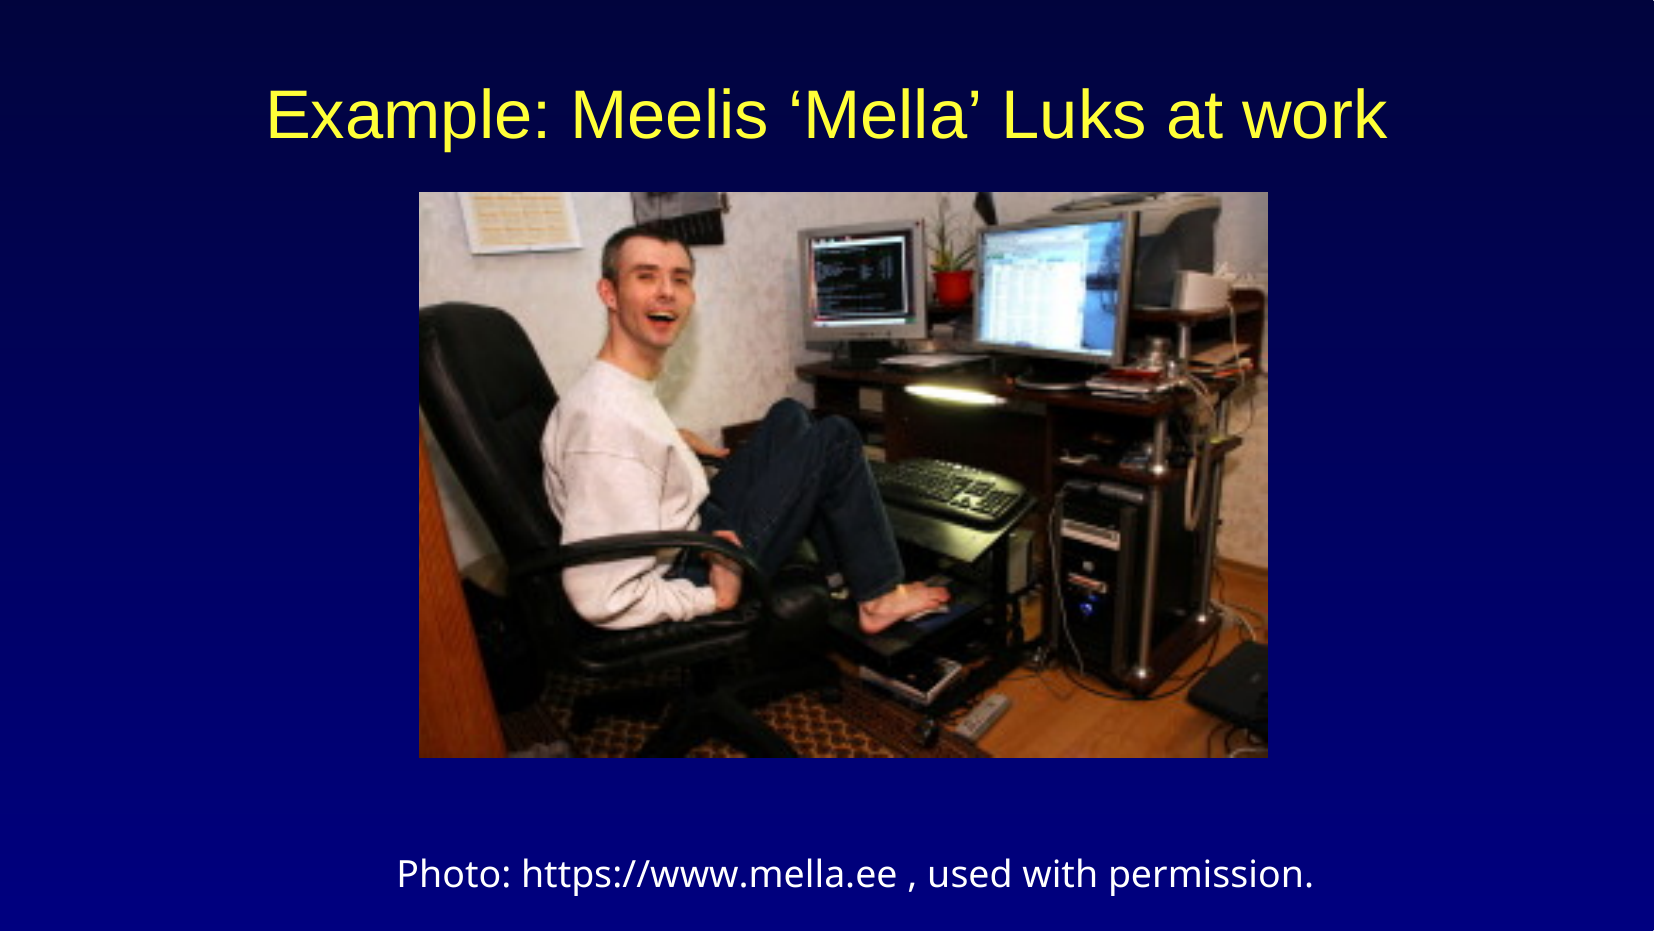

# Example: Meelis ‘Mella’ Luks at work
Photo: https://www.mella.ee , used with permission.